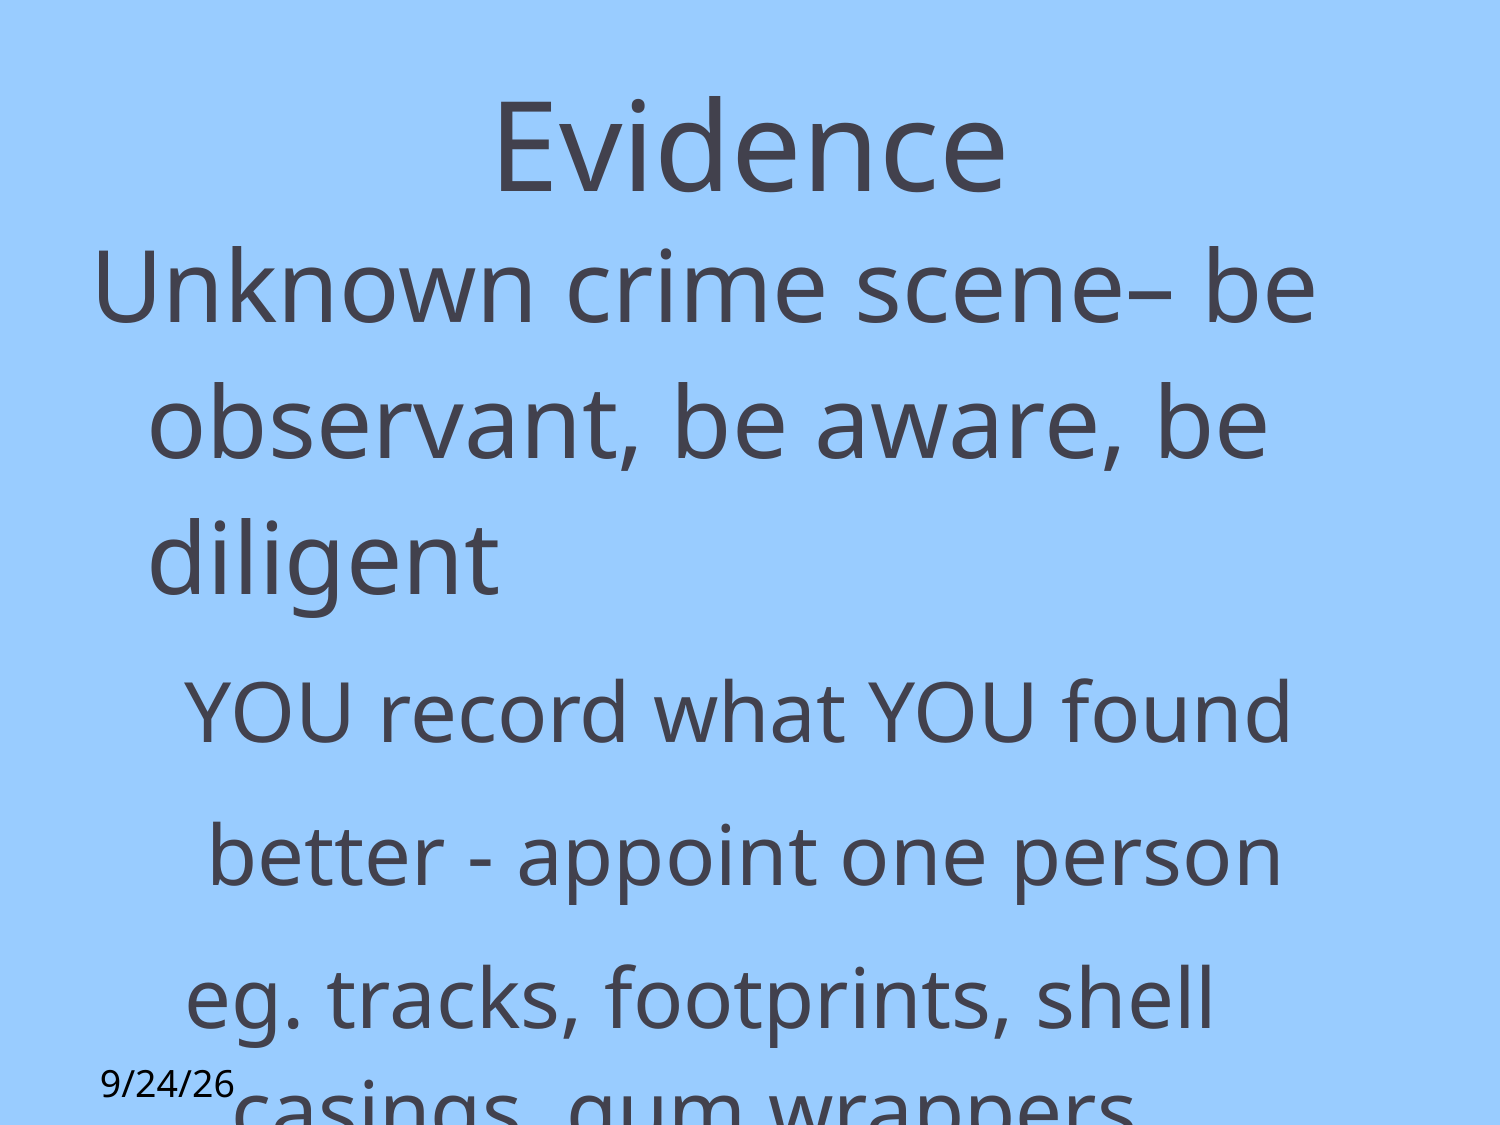

# Evidence
Unknown crime scene– be observant, be aware, be diligent
YOU record what YOU found
 better - appoint one person
eg. tracks, footprints, shell casings, gum wrappers, human waste